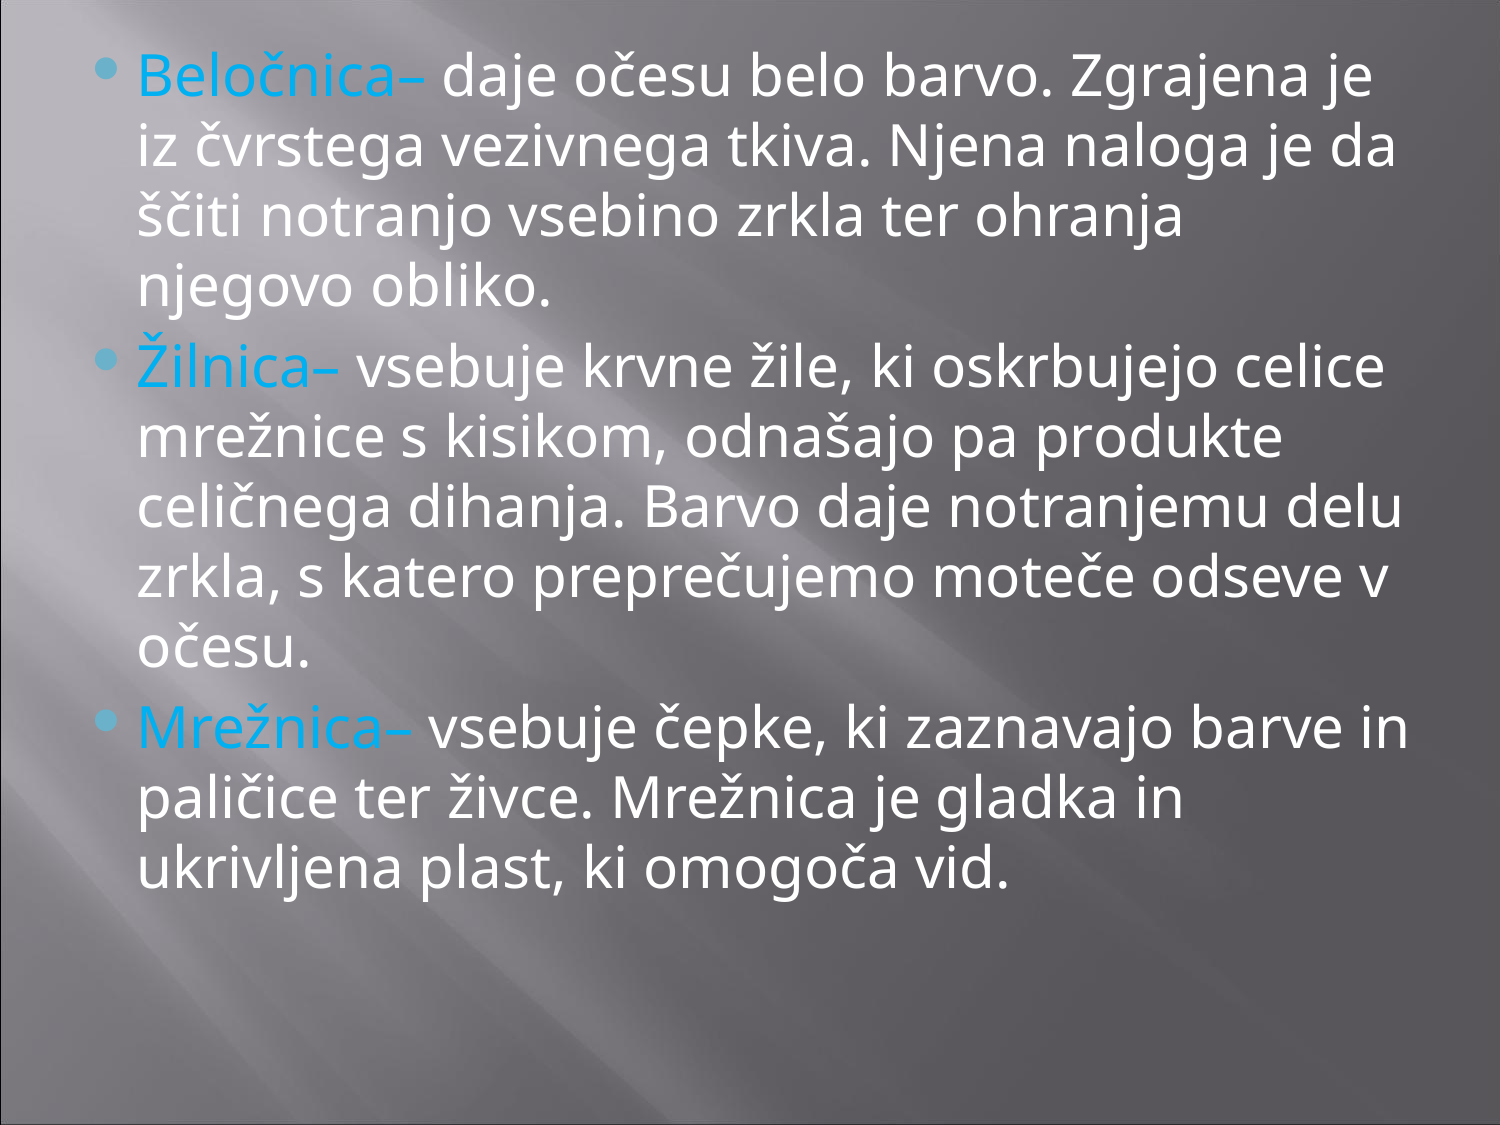

# Beločnica– daje očesu belo barvo. Zgrajena je iz čvrstega vezivnega tkiva. Njena naloga je da ščiti notranjo vsebino zrkla ter ohranja njegovo obliko.
Žilnica– vsebuje krvne žile, ki oskrbujejo celice mrežnice s kisikom, odnašajo pa produkte celičnega dihanja. Barvo daje notranjemu delu zrkla, s katero preprečujemo moteče odseve v očesu.
Mrežnica– vsebuje čepke, ki zaznavajo barve in paličice ter živce. Mrežnica je gladka in ukrivljena plast, ki omogoča vid.